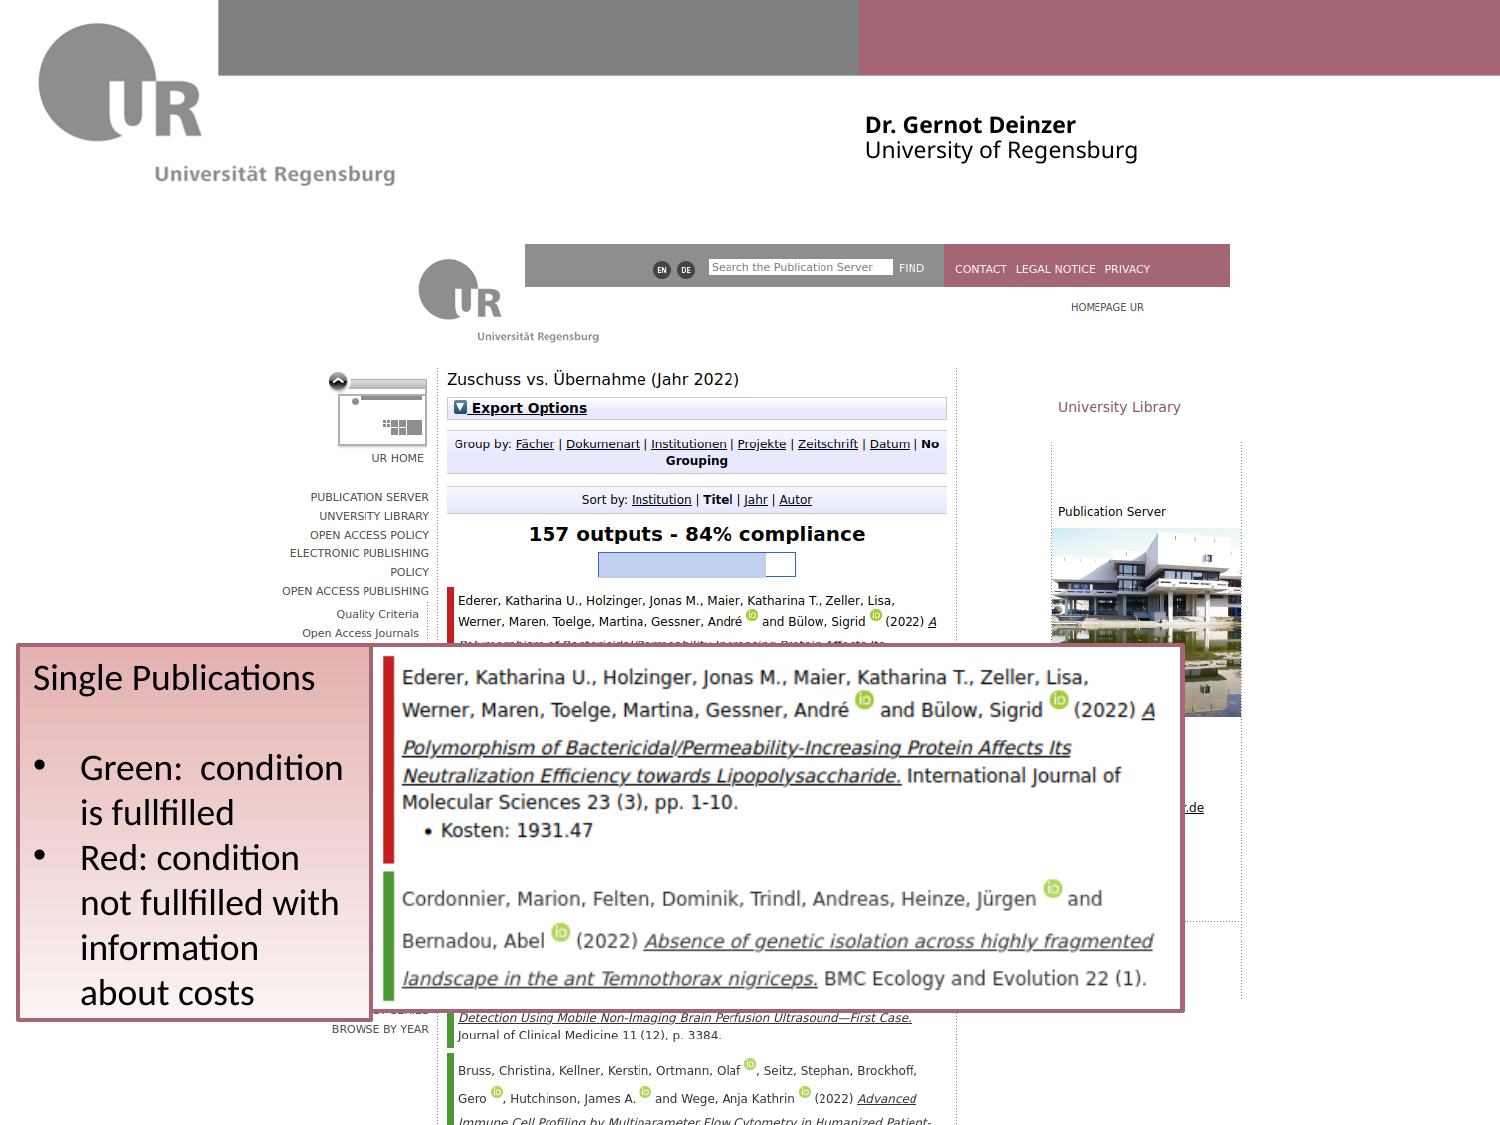

Single Publications
Green: condition is fullfilled
Red: condition not fullfilled with information about costs